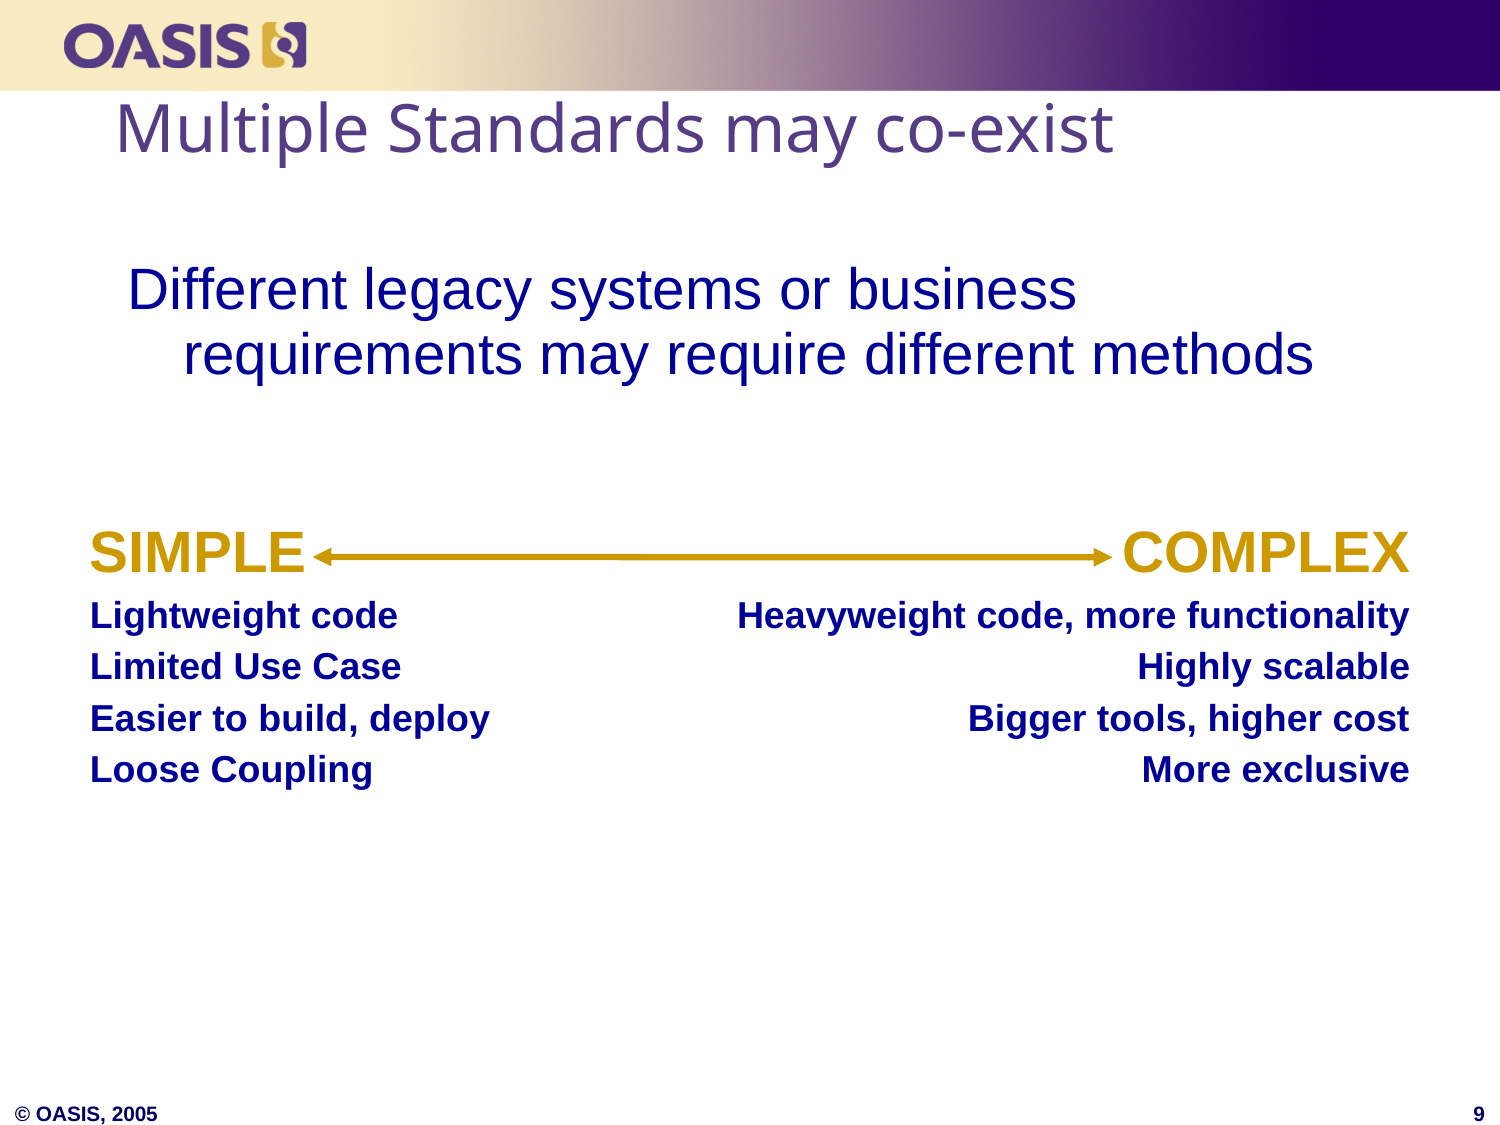

# Multiple Standards may co-exist
Different legacy systems or business requirements may require different methods
SIMPLE
Lightweight code
Limited Use Case
Easier to build, deploy
Loose Coupling
COMPLEX
Heavyweight code, more functionality
Highly scalable
Bigger tools, higher cost
More exclusive
© OASIS, 2005
9